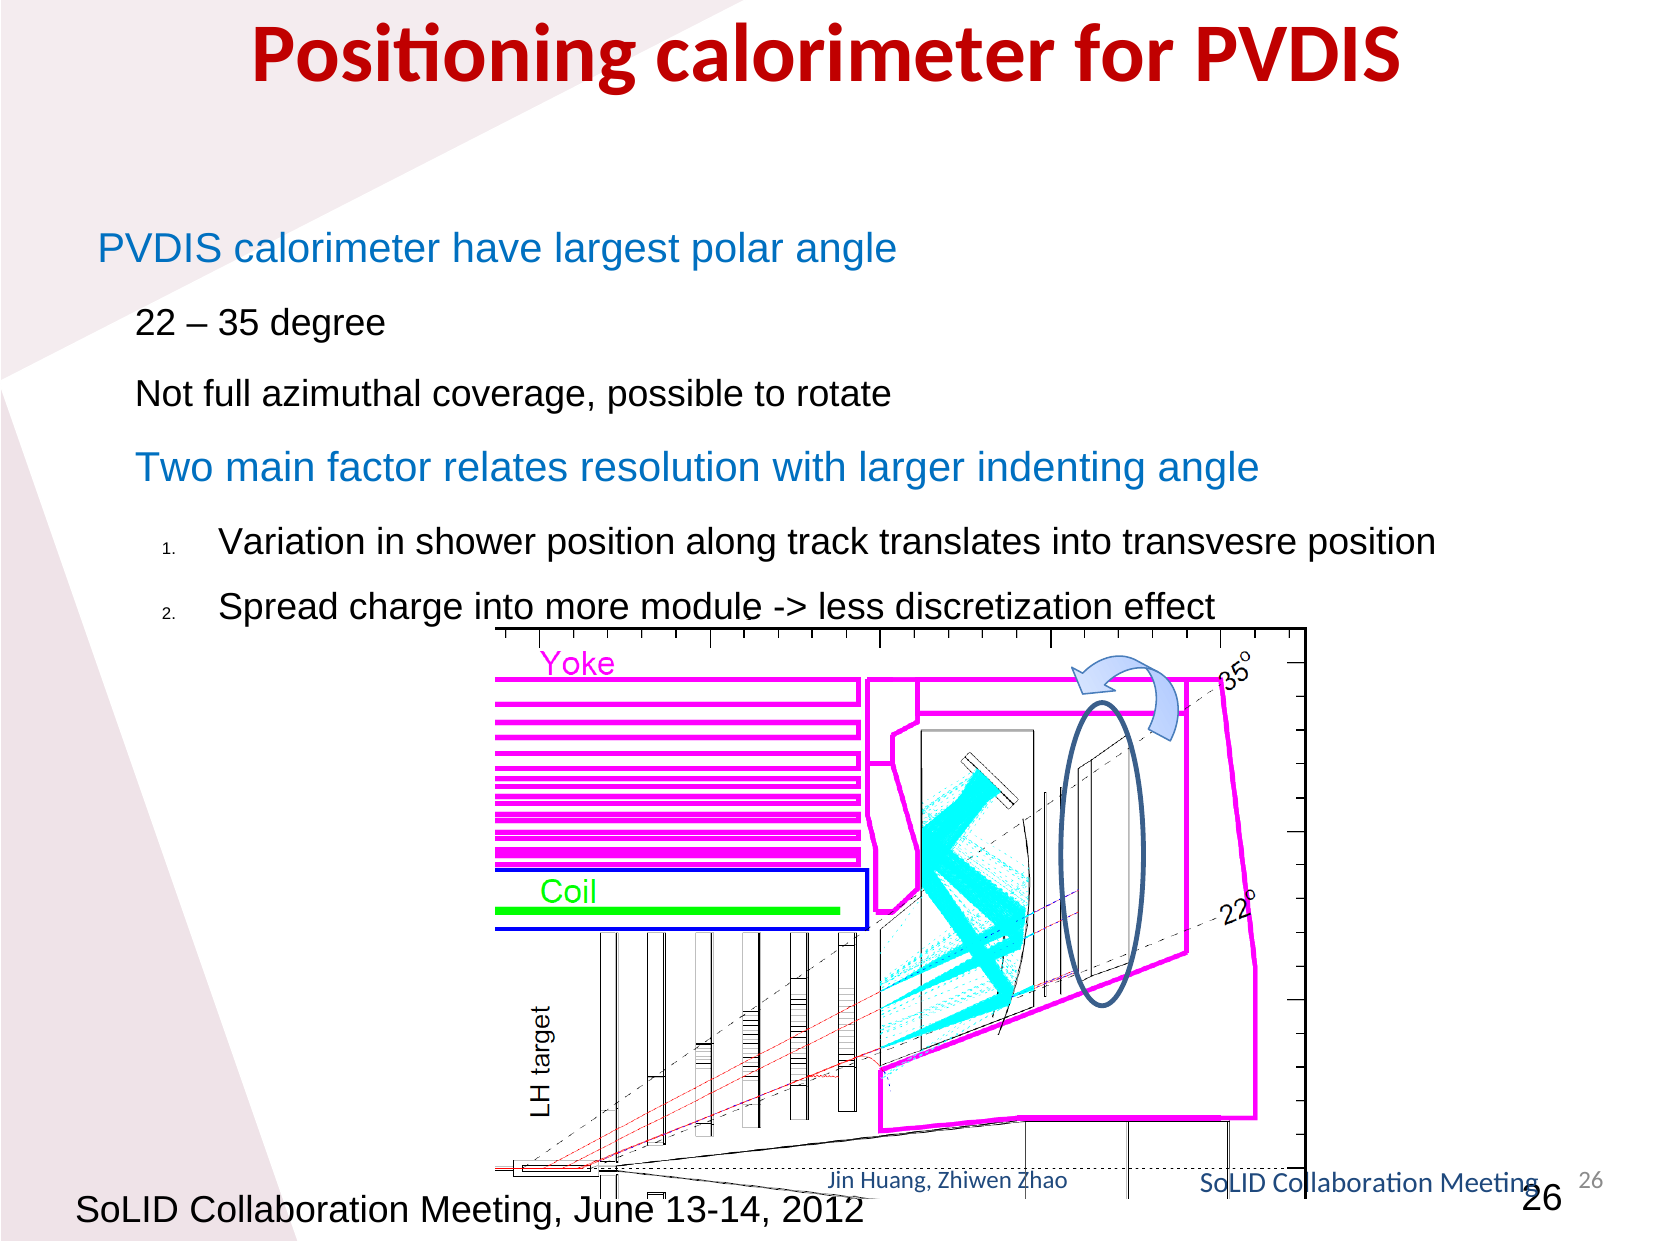

Positioning calorimeter for PVDIS
# PVDIS calorimeter have largest polar angle
22 – 35 degree
Not full azimuthal coverage, possible to rotate
Two main factor relates resolution with larger indenting angle
Variation in shower position along track translates into transvesre position
Spread charge into more module -> less discretization effect
Jin Huang, Zhiwen Zhao
SoLID Collaboration Meeting
26